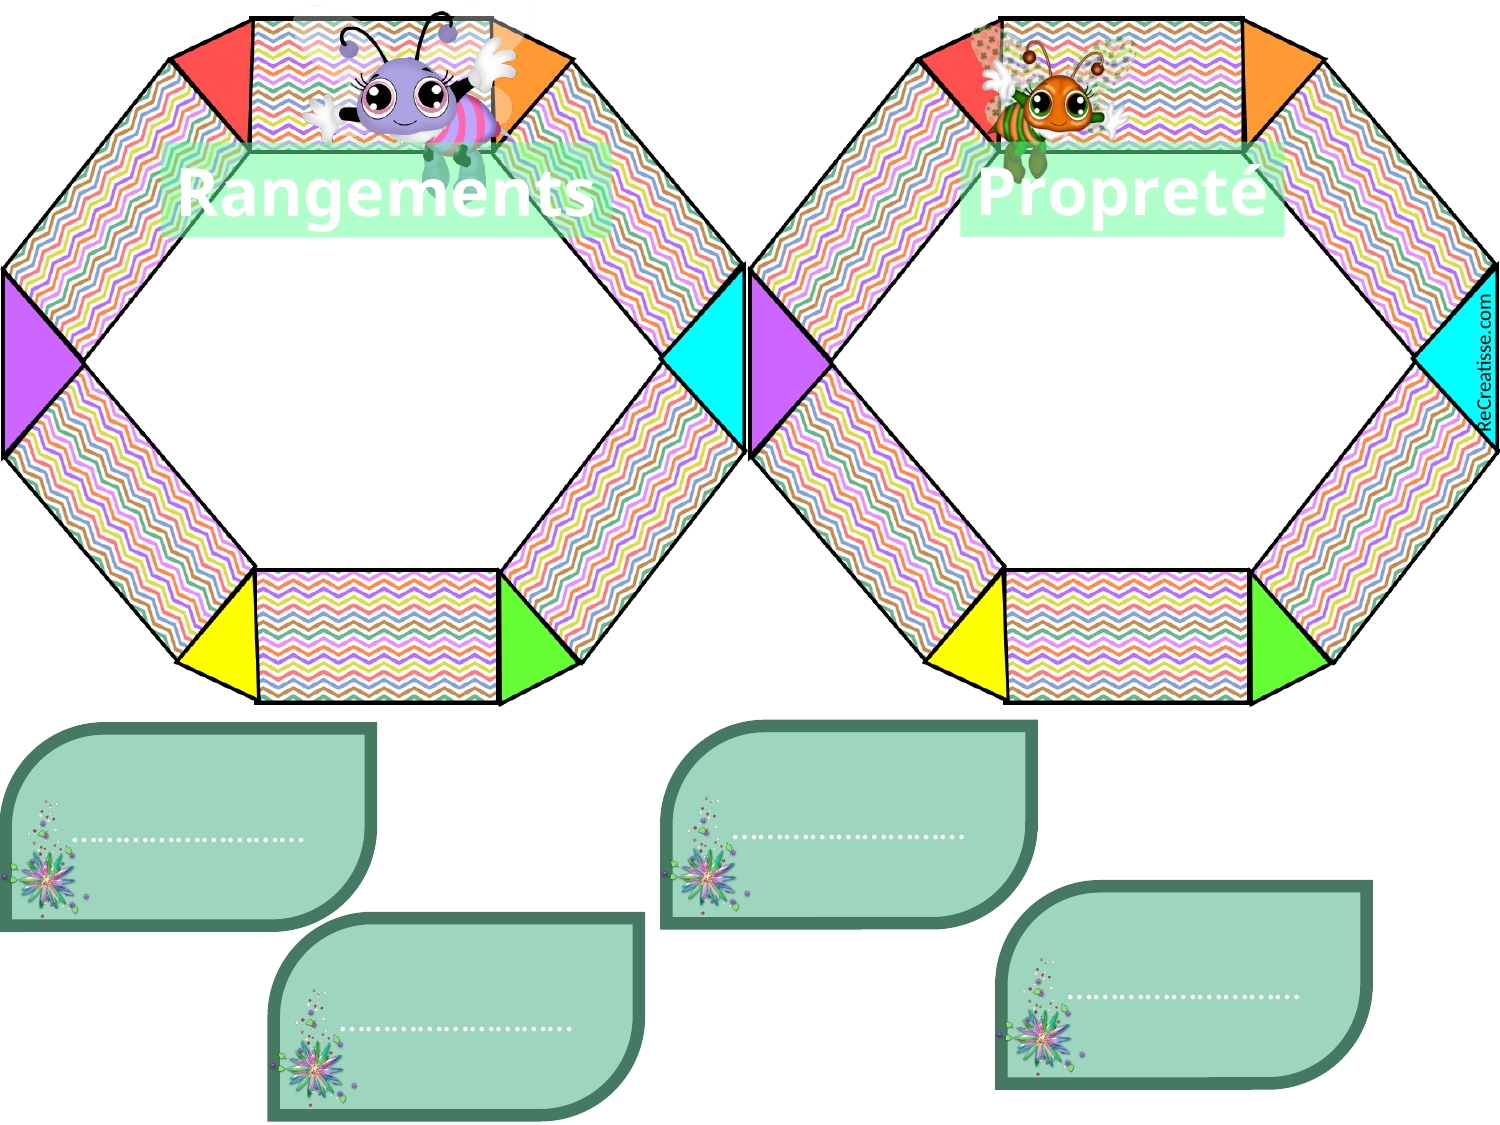

Propreté
Rangements
ReCreatisse.com
………………………
………………………
………………………
………………………